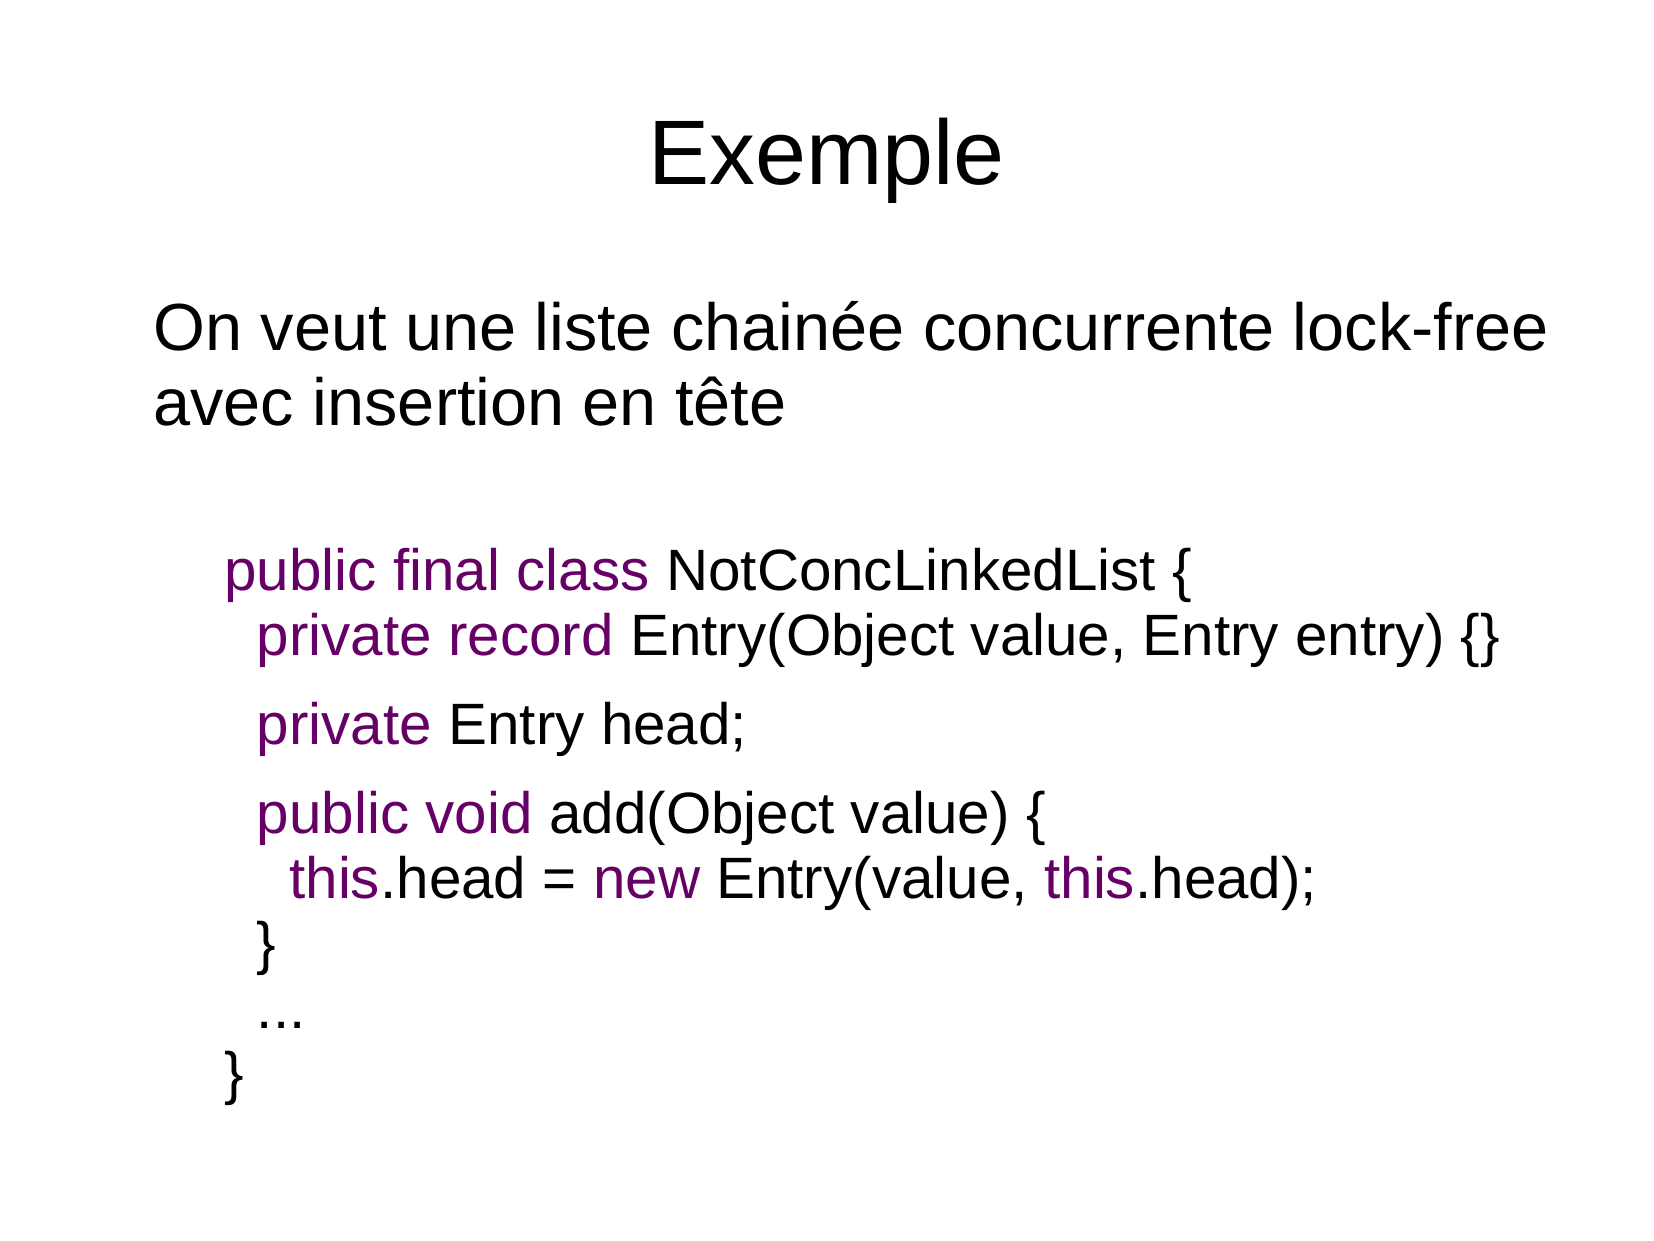

# Exemple
On veut une liste chainée concurrente lock-free avec insertion en tête
public final class NotConcLinkedList {
 private record Entry(Object value, Entry entry) {}
 private Entry head;
 public void add(Object value) {
 this.head = new Entry(value, this.head);
 }
 ...
}